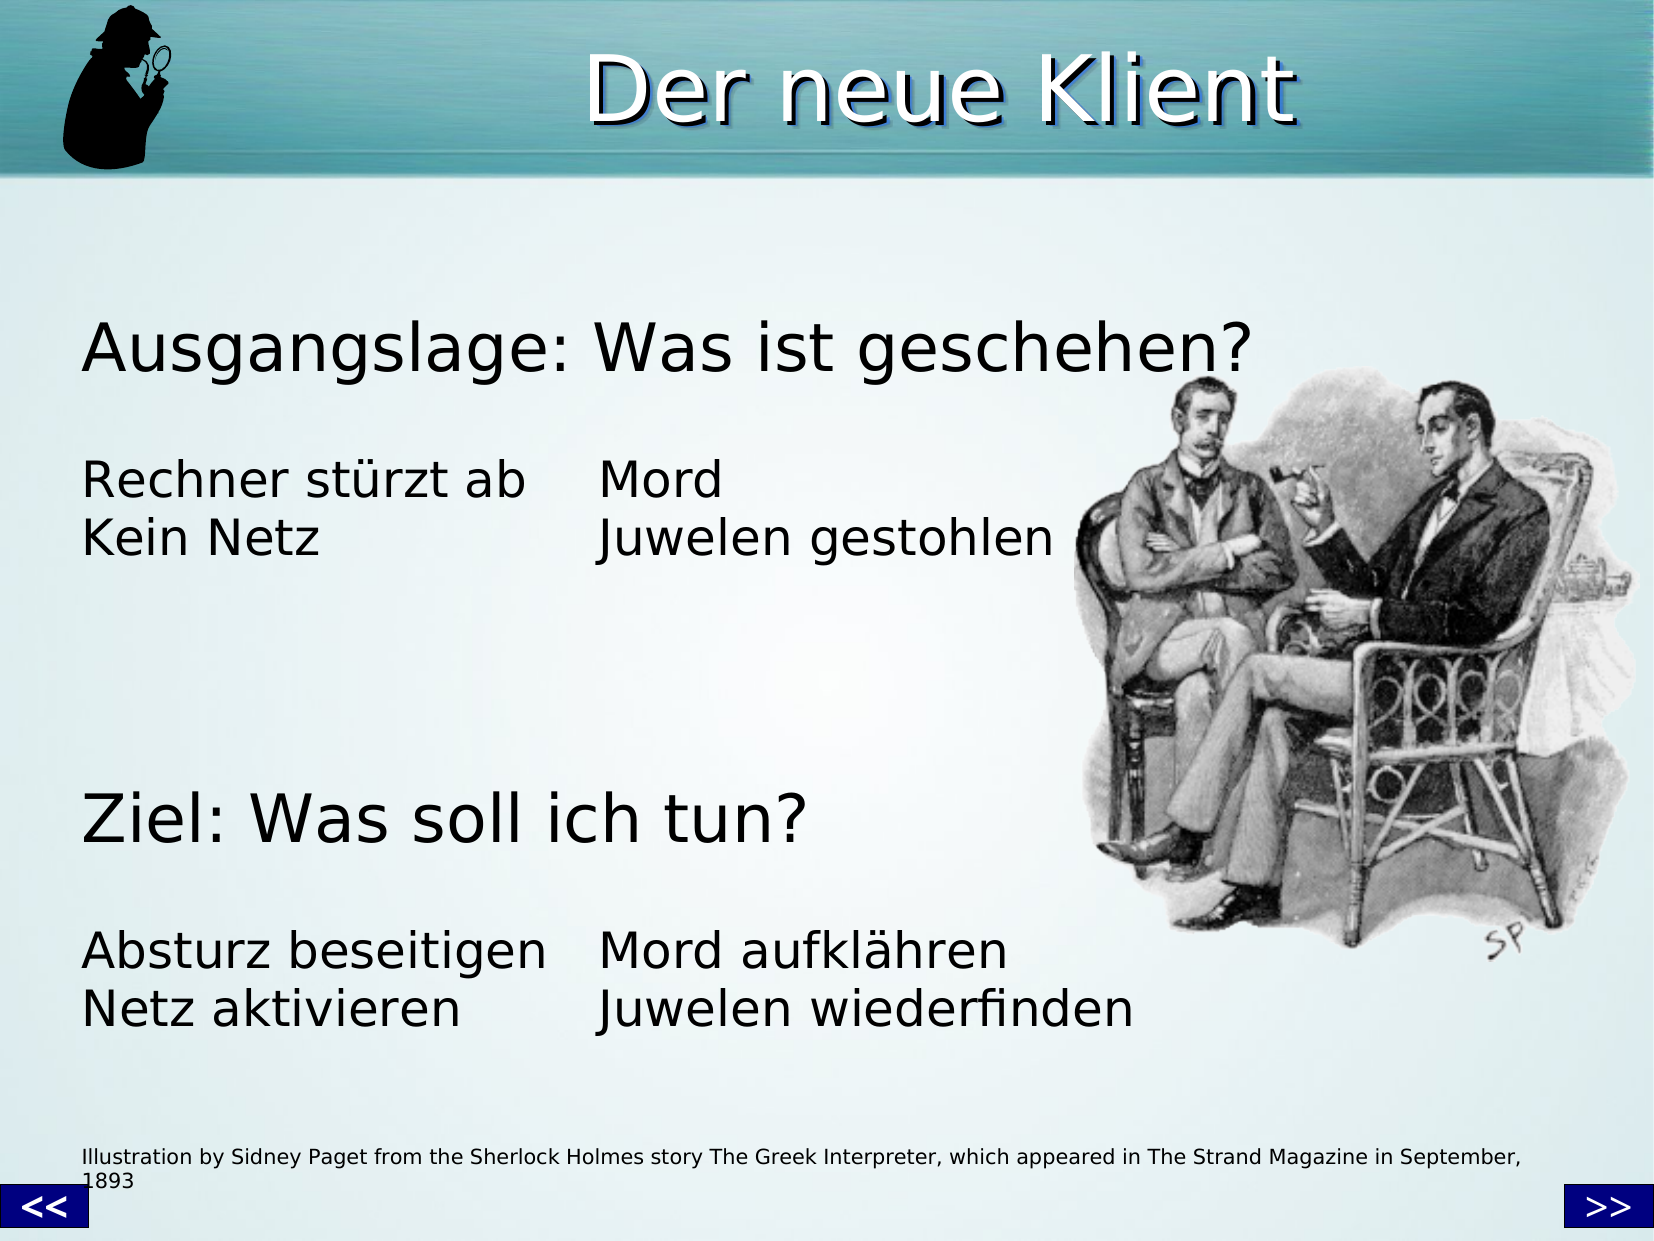

# Der neue Klient
Ausgangslage: Was ist geschehen?
Rechner stürzt ab	Mord
Kein Netz				Juwelen gestohlen
Ziel: Was soll ich tun?
Absturz beseitigen	Mord aufklähren
Netz aktivieren		Juwelen wiederfinden
Illustration by Sidney Paget from the Sherlock Holmes story The Greek Interpreter, which appeared in The Strand Magazine in September, 1893